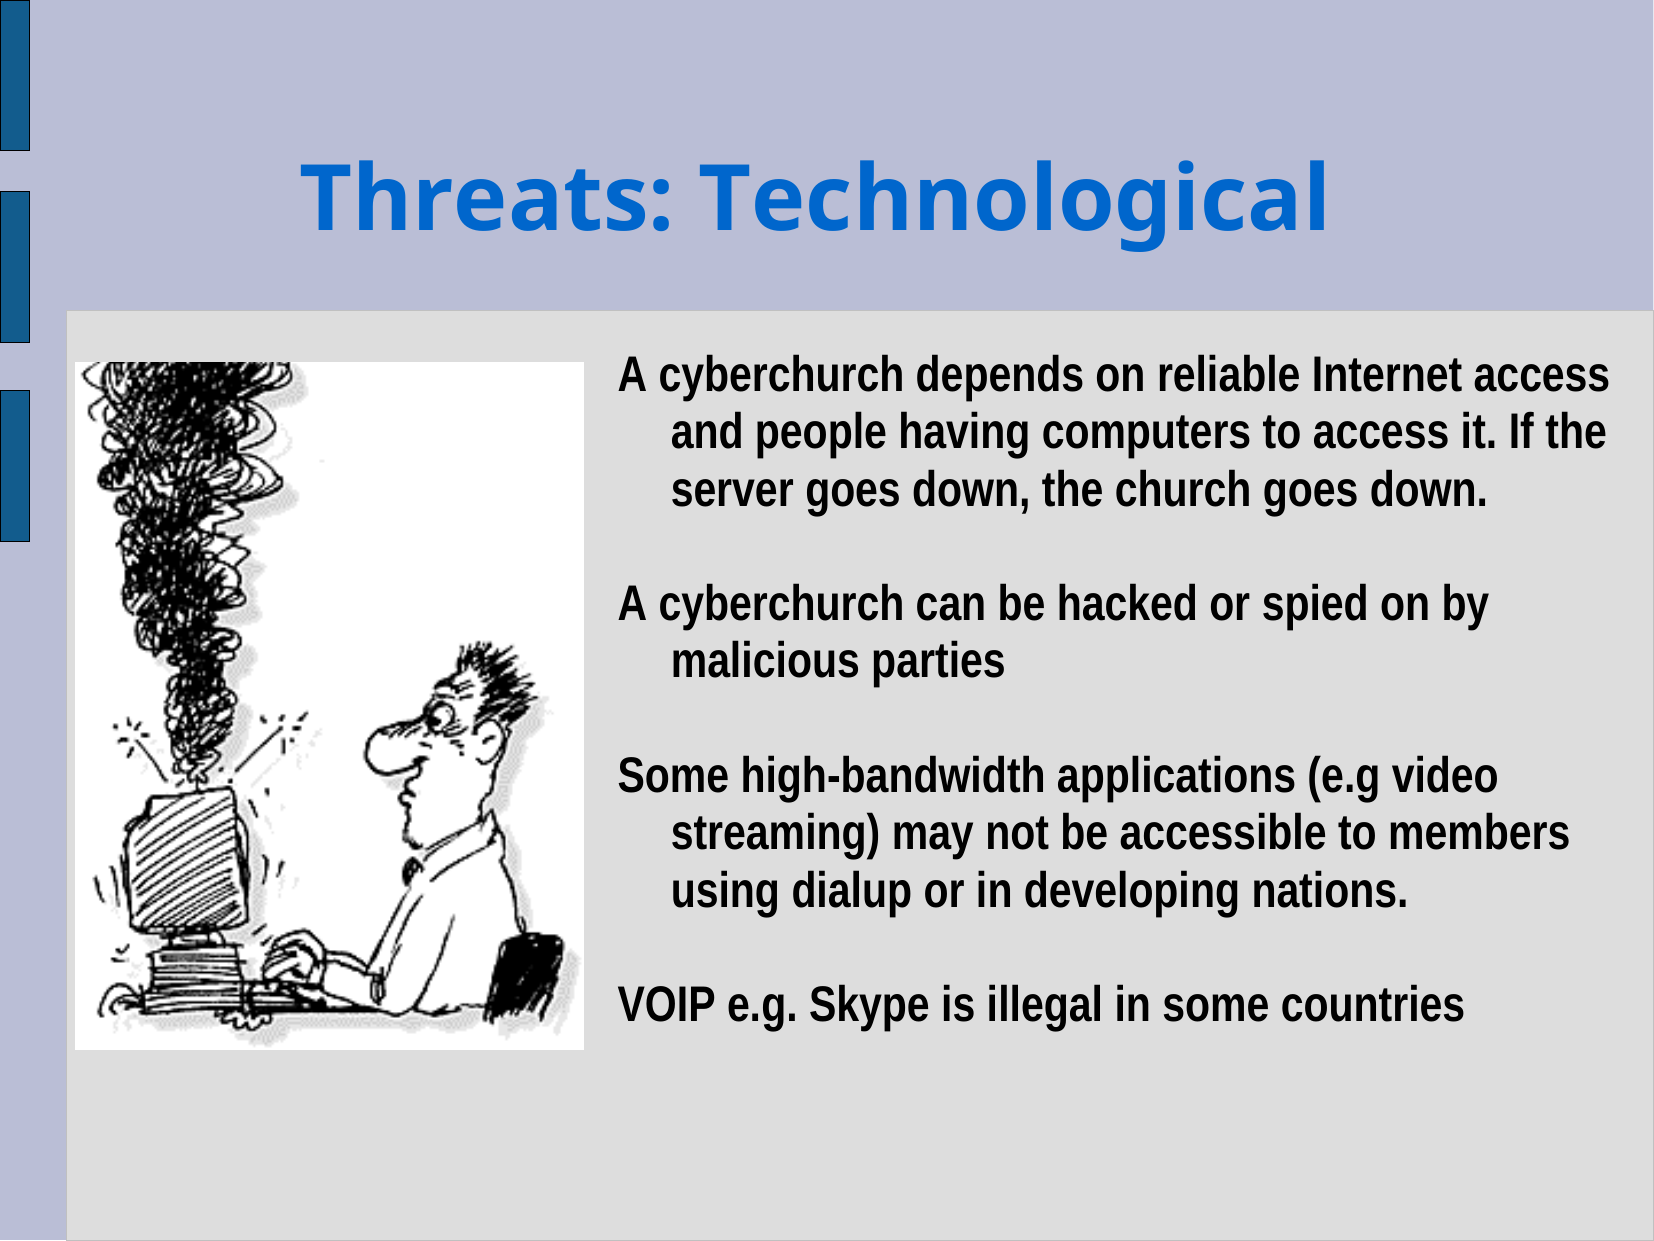

# Threats: Technological
A cyberchurch depends on reliable Internet access and people having computers to access it. If the server goes down, the church goes down.
A cyberchurch can be hacked or spied on by malicious parties
Some high-bandwidth applications (e.g video streaming) may not be accessible to members using dialup or in developing nations.
VOIP e.g. Skype is illegal in some countries